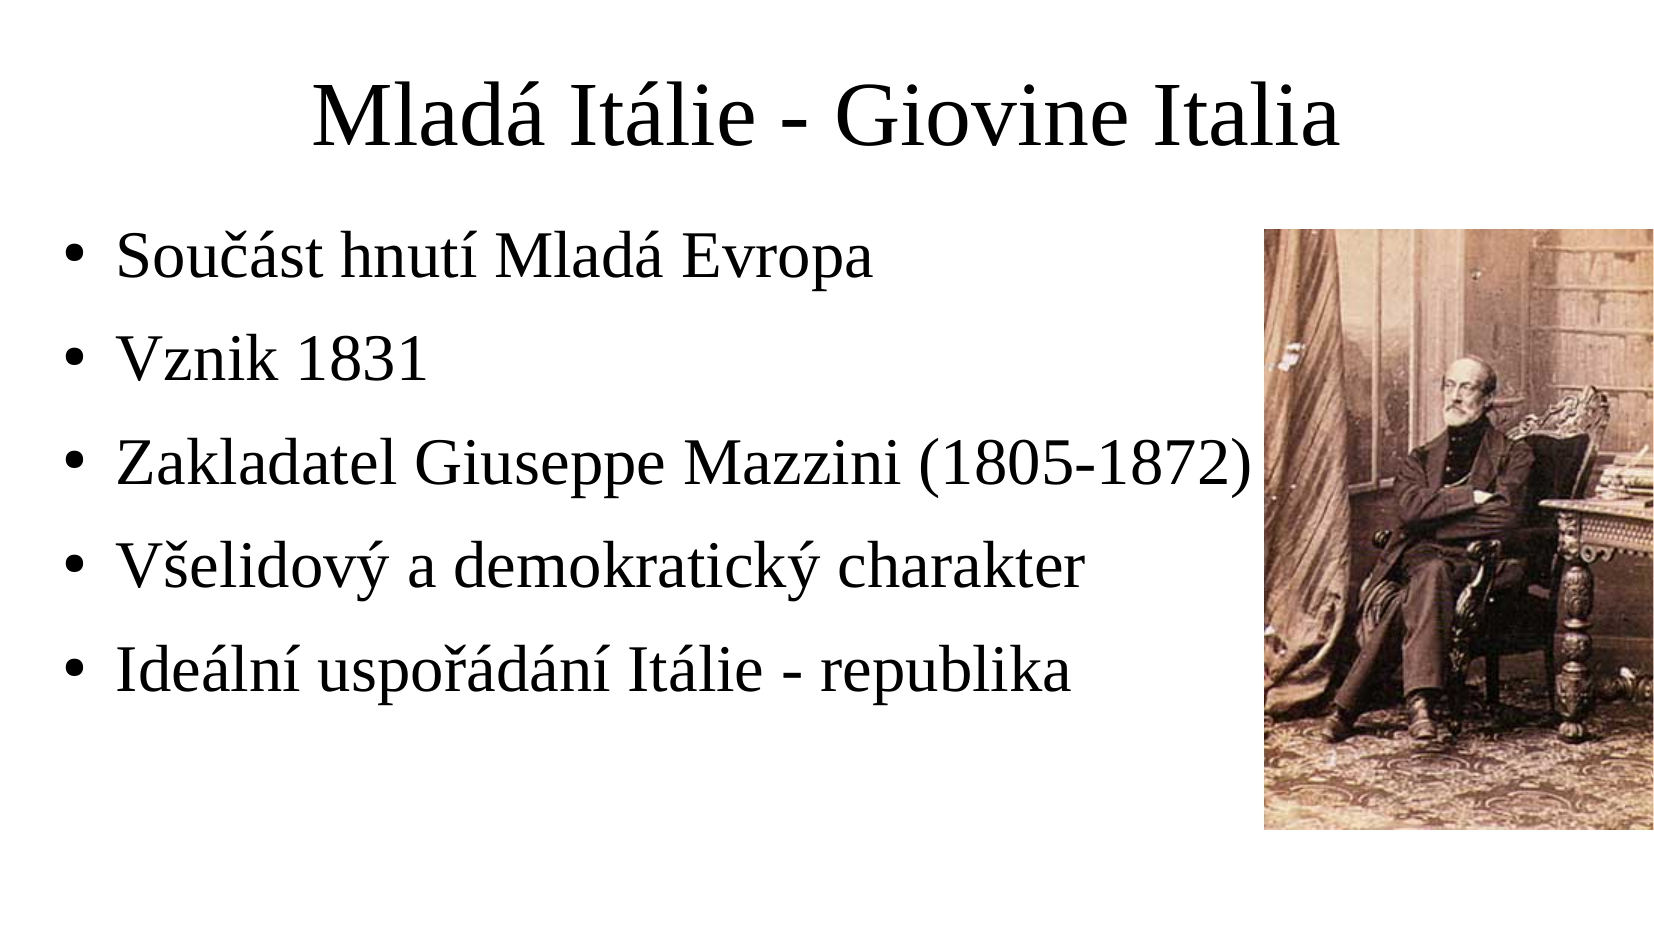

# Mladá Itálie - Giovine Italia
Součást hnutí Mladá Evropa
Vznik 1831
Zakladatel Giuseppe Mazzini (1805-1872)
Všelidový a demokratický charakter
Ideální uspořádání Itálie - republika